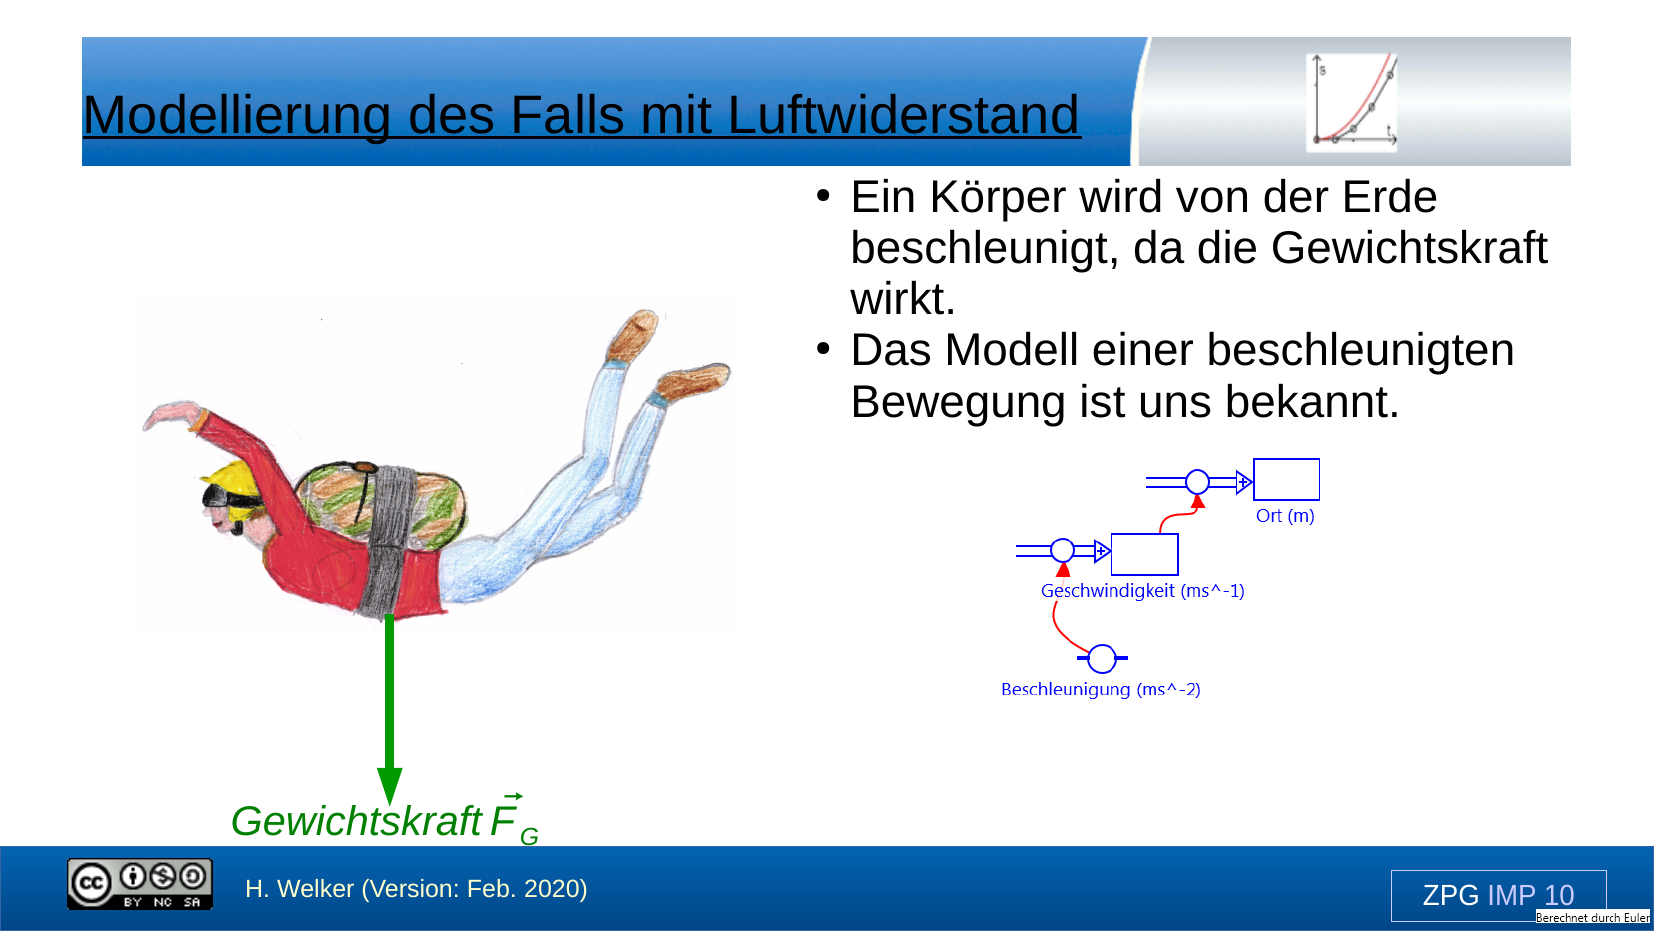

# Modellierung des Falls mit Luftwiderstand
Ein Körper wird von der Erde beschleunigt, da die Gewichtskraft wirkt.
Das Modell einer beschleunigten Bewegung ist uns bekannt.